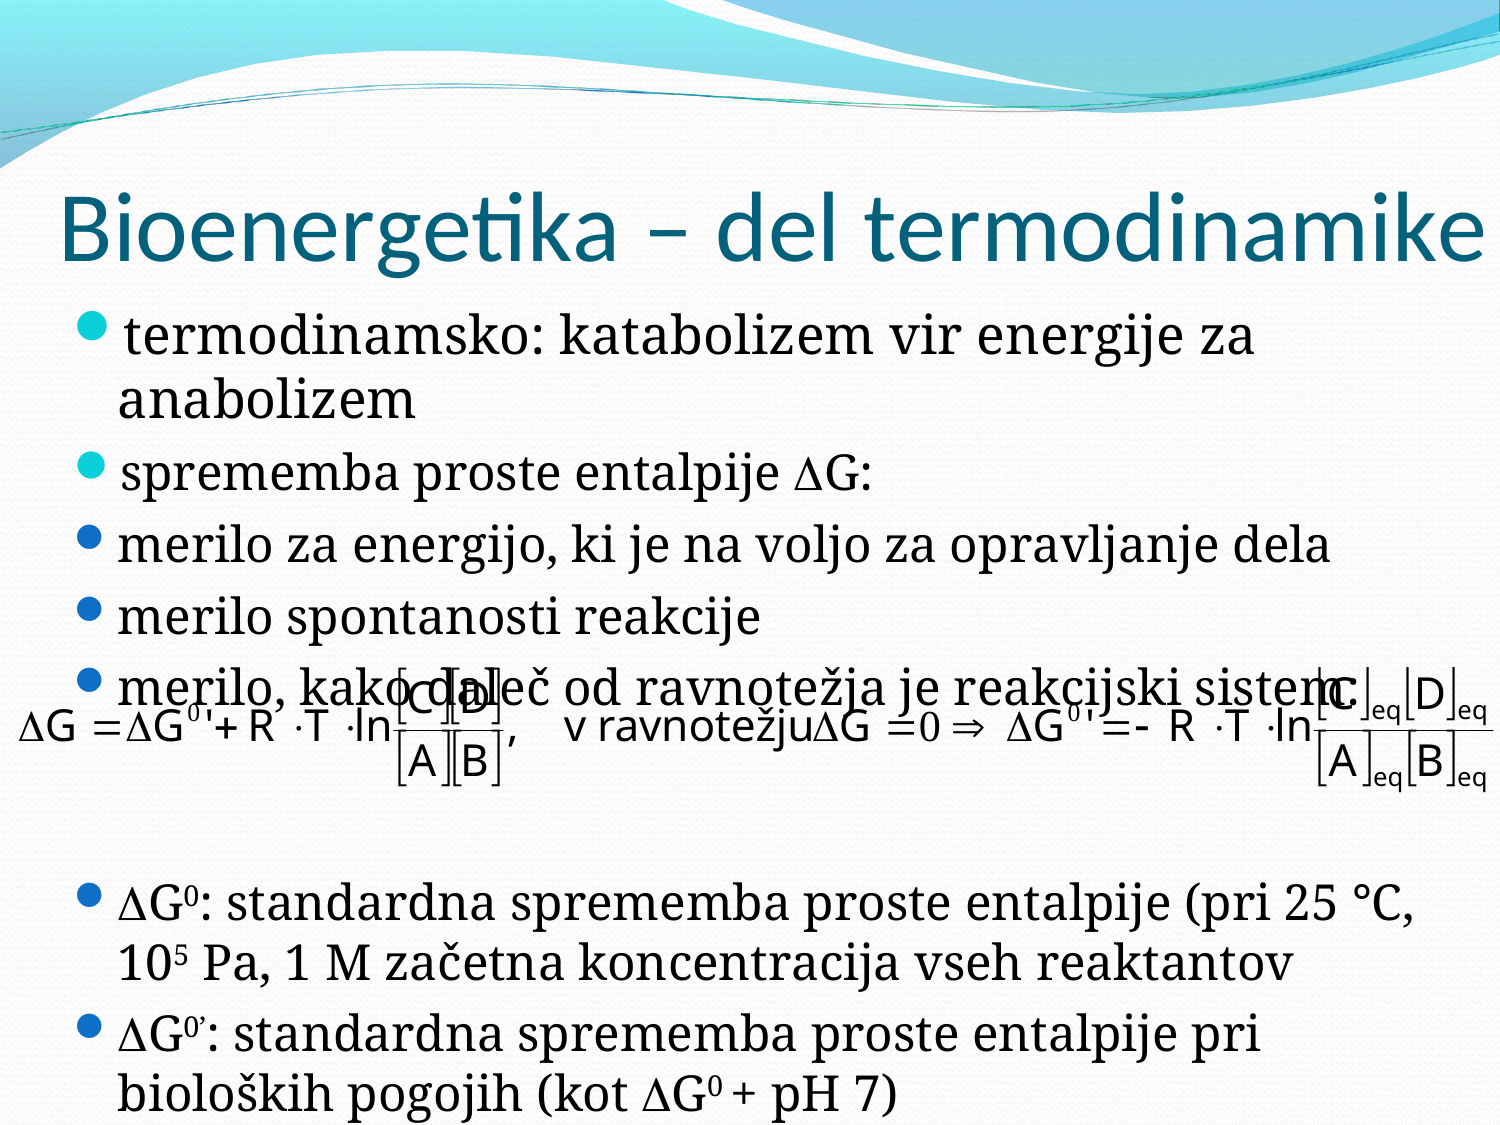

# Bioenergetika – del termodinamike
termodinamsko: katabolizem vir energije za anabolizem
sprememba proste entalpije G:
merilo za energijo, ki je na voljo za opravljanje dela
merilo spontanosti reakcije
merilo, kako daleč od ravnotežja je reakcijski sistem:
G0: standardna sprememba proste entalpije (pri 25 °C, 105 Pa, 1 M začetna koncentracija vseh reaktantov
G0’: standardna sprememba proste entalpije pri bioloških pogojih (kot G0 + pH 7)